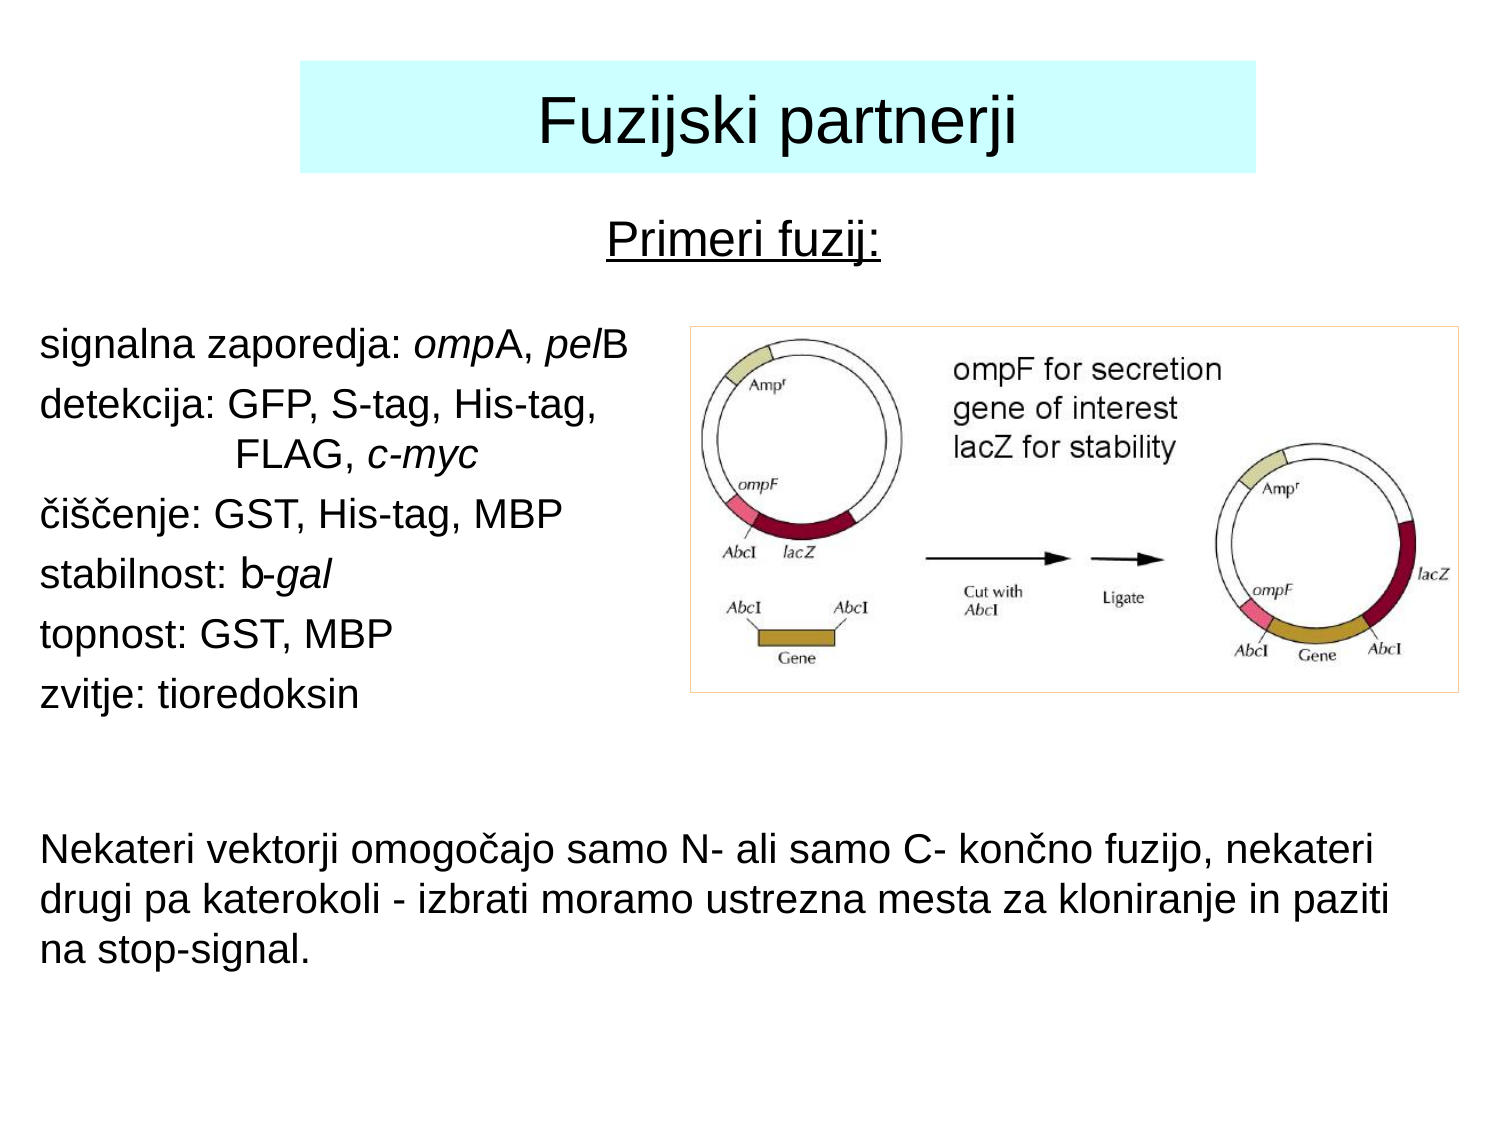

Fuzijski partnerji
Primeri fuzij:
signalna zaporedja: ompA, pelB
detekcija: GFP, S-tag, His-tag,
 FLAG, c-myc
čiščenje: GST, His-tag, MBP
stabilnost: b-gal
topnost: GST, MBP
zvitje: tioredoksin
Nekateri vektorji omogočajo samo N- ali samo C- končno fuzijo, nekateri drugi pa katerokoli - izbrati moramo ustrezna mesta za kloniranje in paziti na stop-signal.